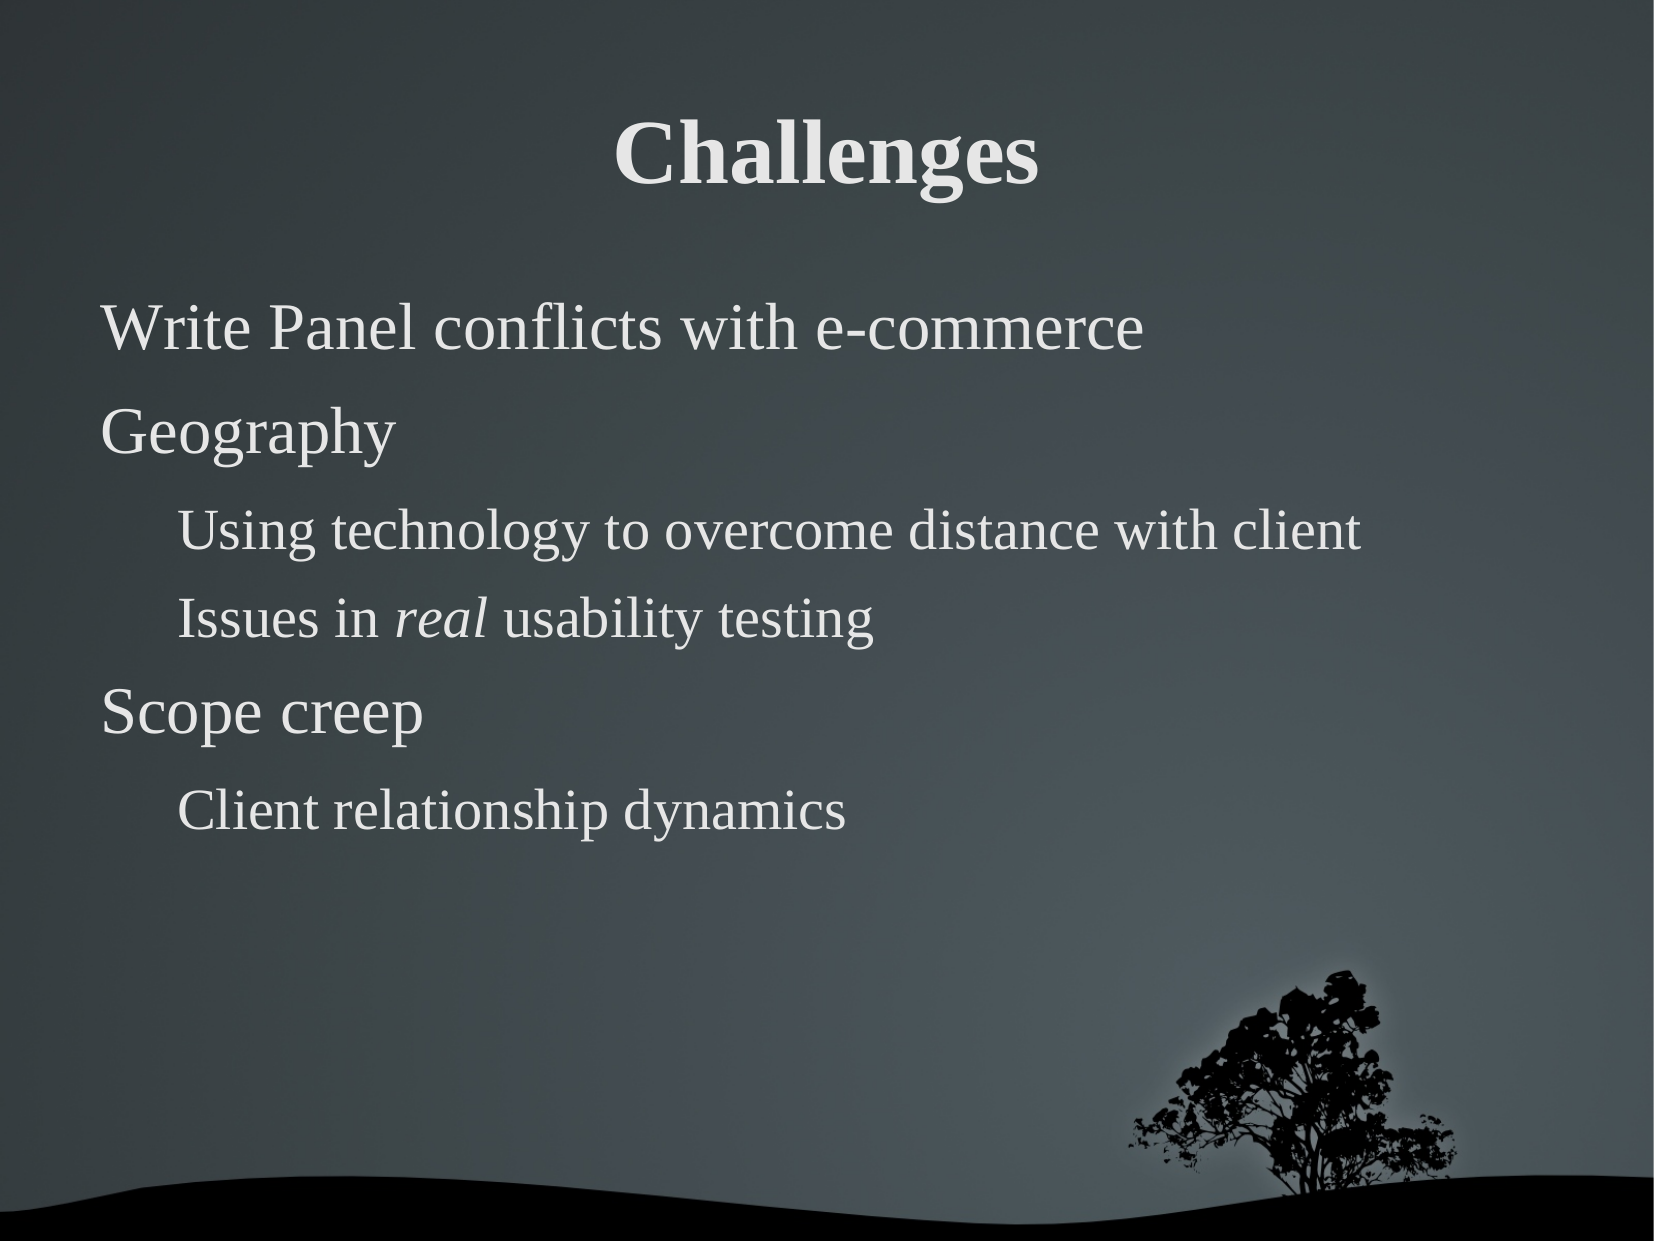

# Challenges
Write Panel conflicts with e-commerce
Geography
Using technology to overcome distance with client
Issues in real usability testing
Scope creep
Client relationship dynamics